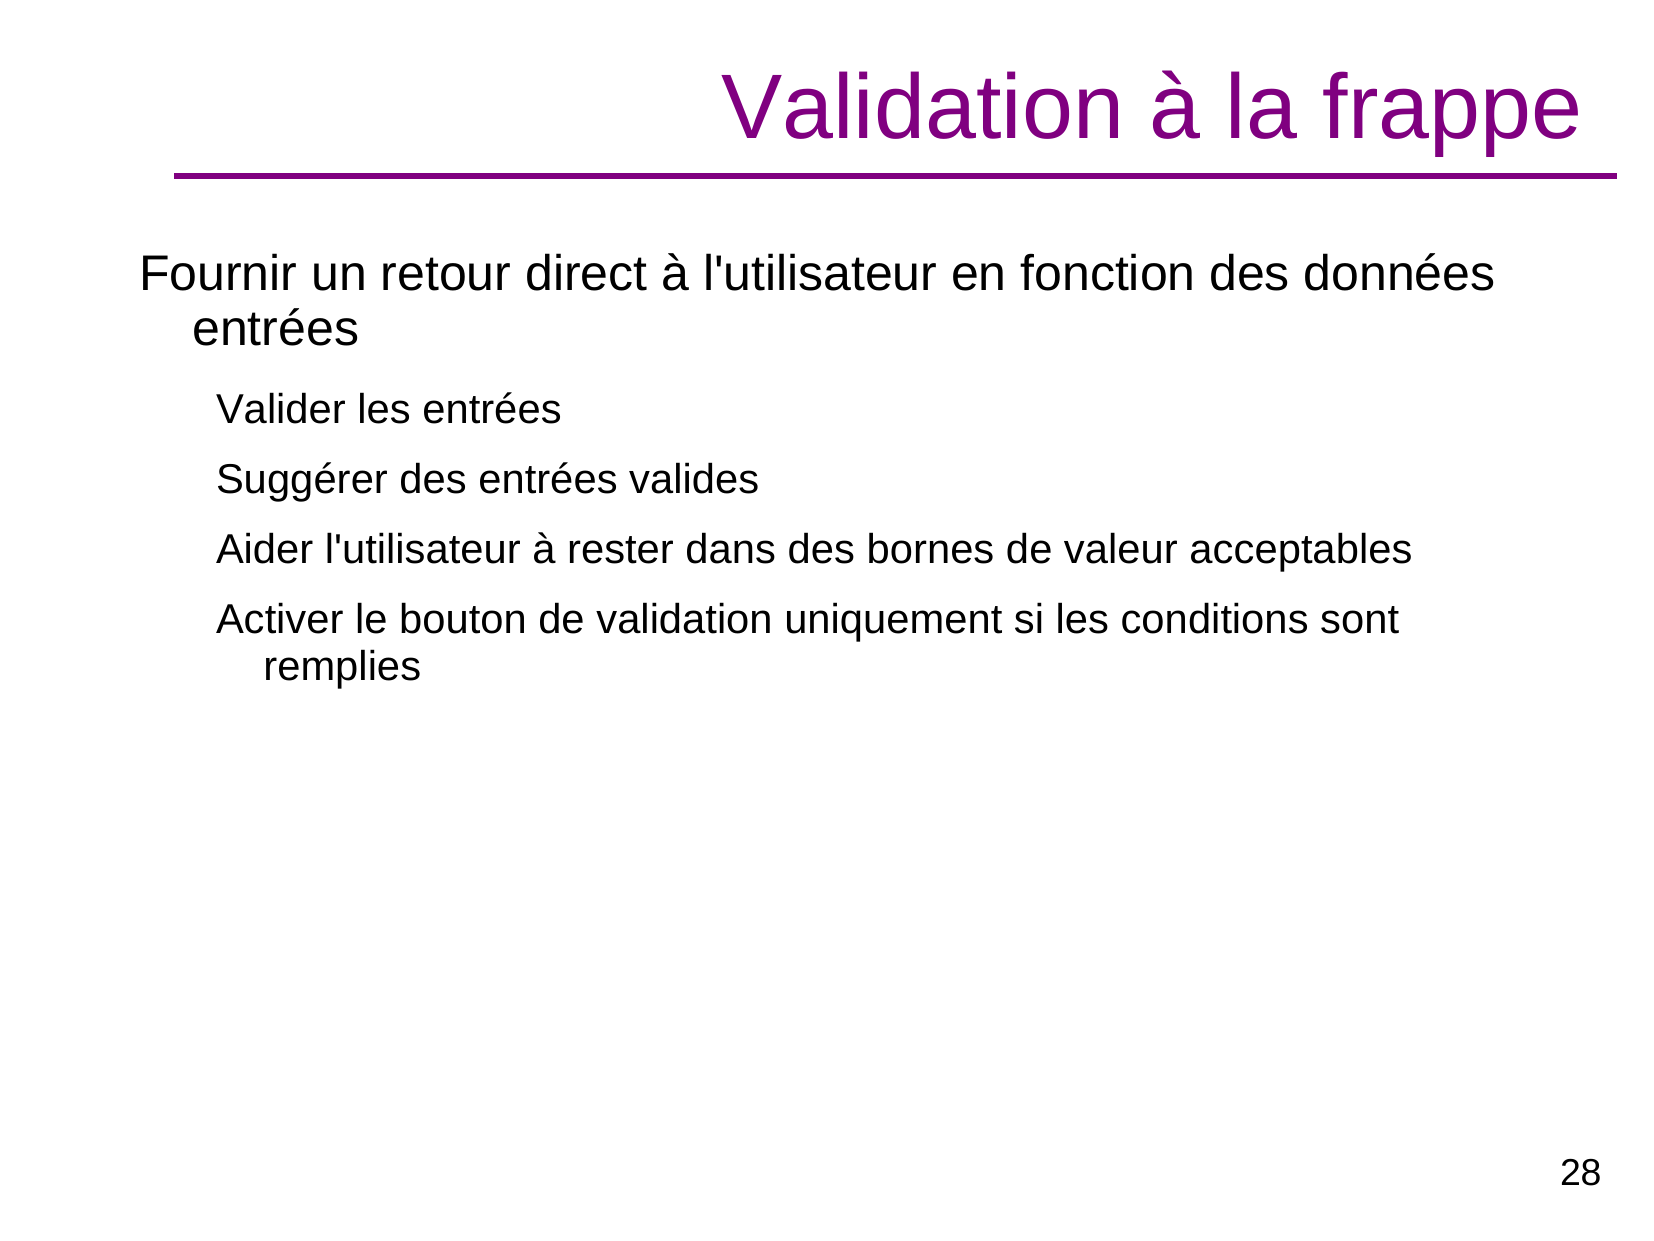

# Validation à la frappe
Fournir un retour direct à l'utilisateur en fonction des données entrées
Valider les entrées
Suggérer des entrées valides
Aider l'utilisateur à rester dans des bornes de valeur acceptables
Activer le bouton de validation uniquement si les conditions sont remplies